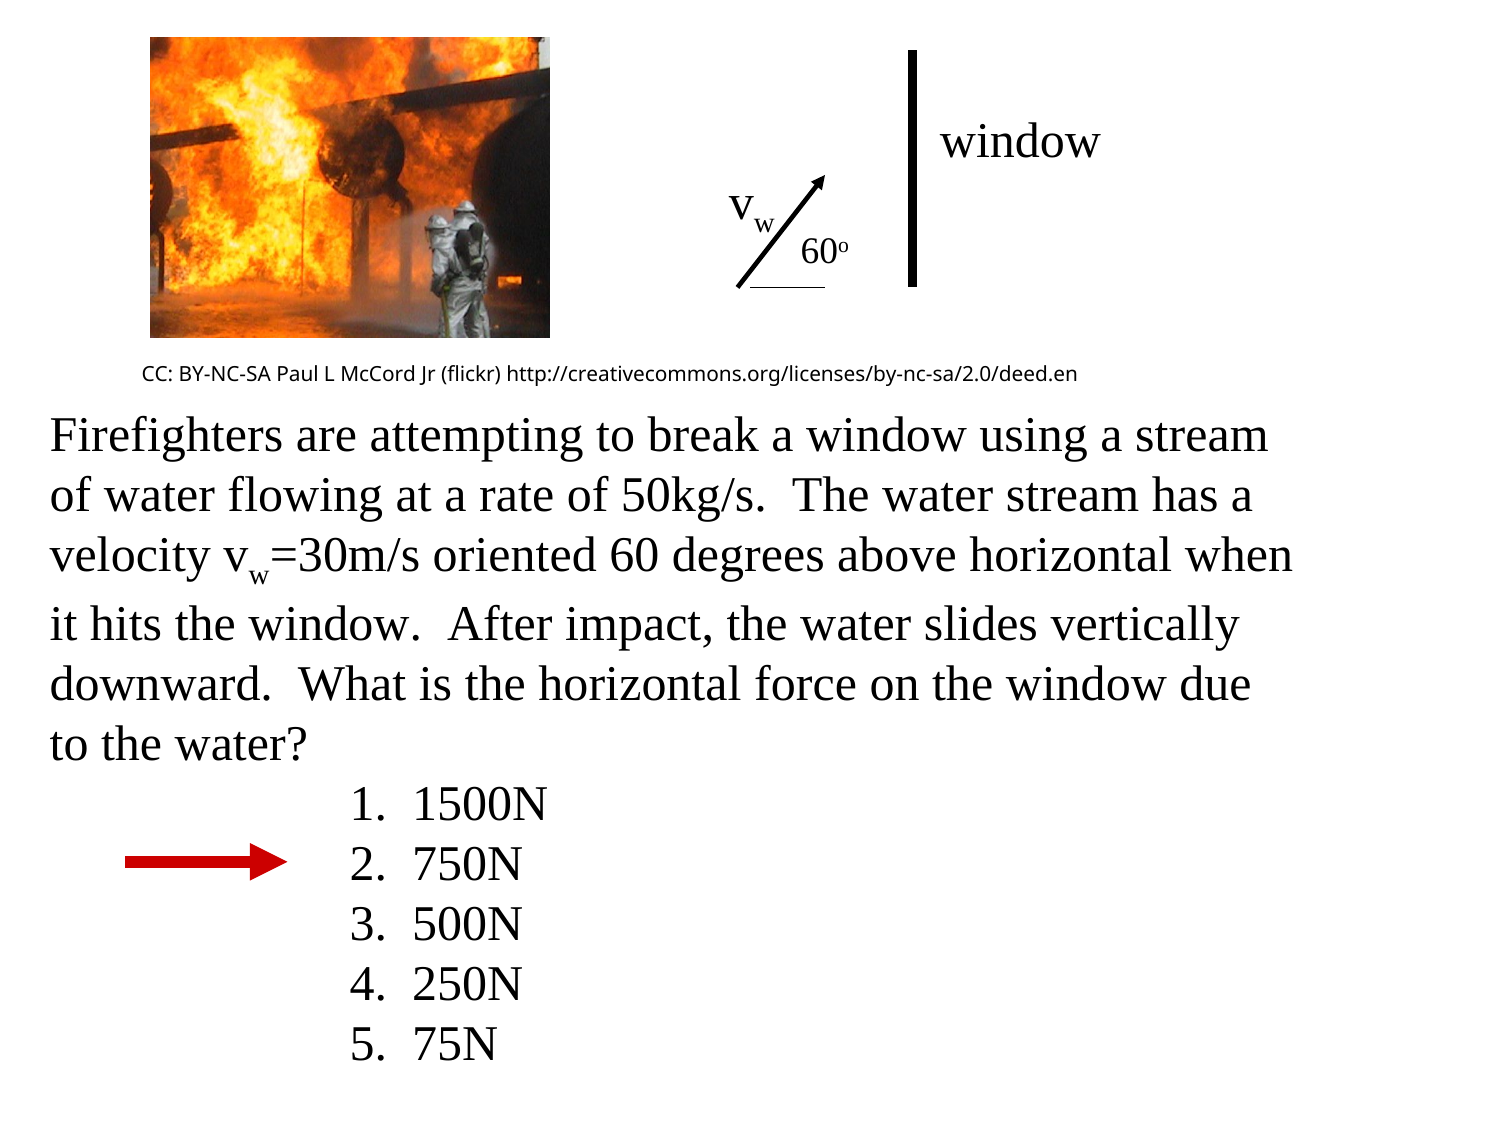

window
vw
60o
CC: BY-NC-SA Paul L McCord Jr (flickr) http://creativecommons.org/licenses/by-nc-sa/2.0/deed.en
Firefighters are attempting to break a window using a stream of water flowing at a rate of 50kg/s. The water stream has a velocity vw=30m/s oriented 60 degrees above horizontal when it hits the window. After impact, the water slides vertically downward. What is the horizontal force on the window due to the water?
		1. 1500N
		2. 750N
		3. 500N
		4. 250N
		5. 75N